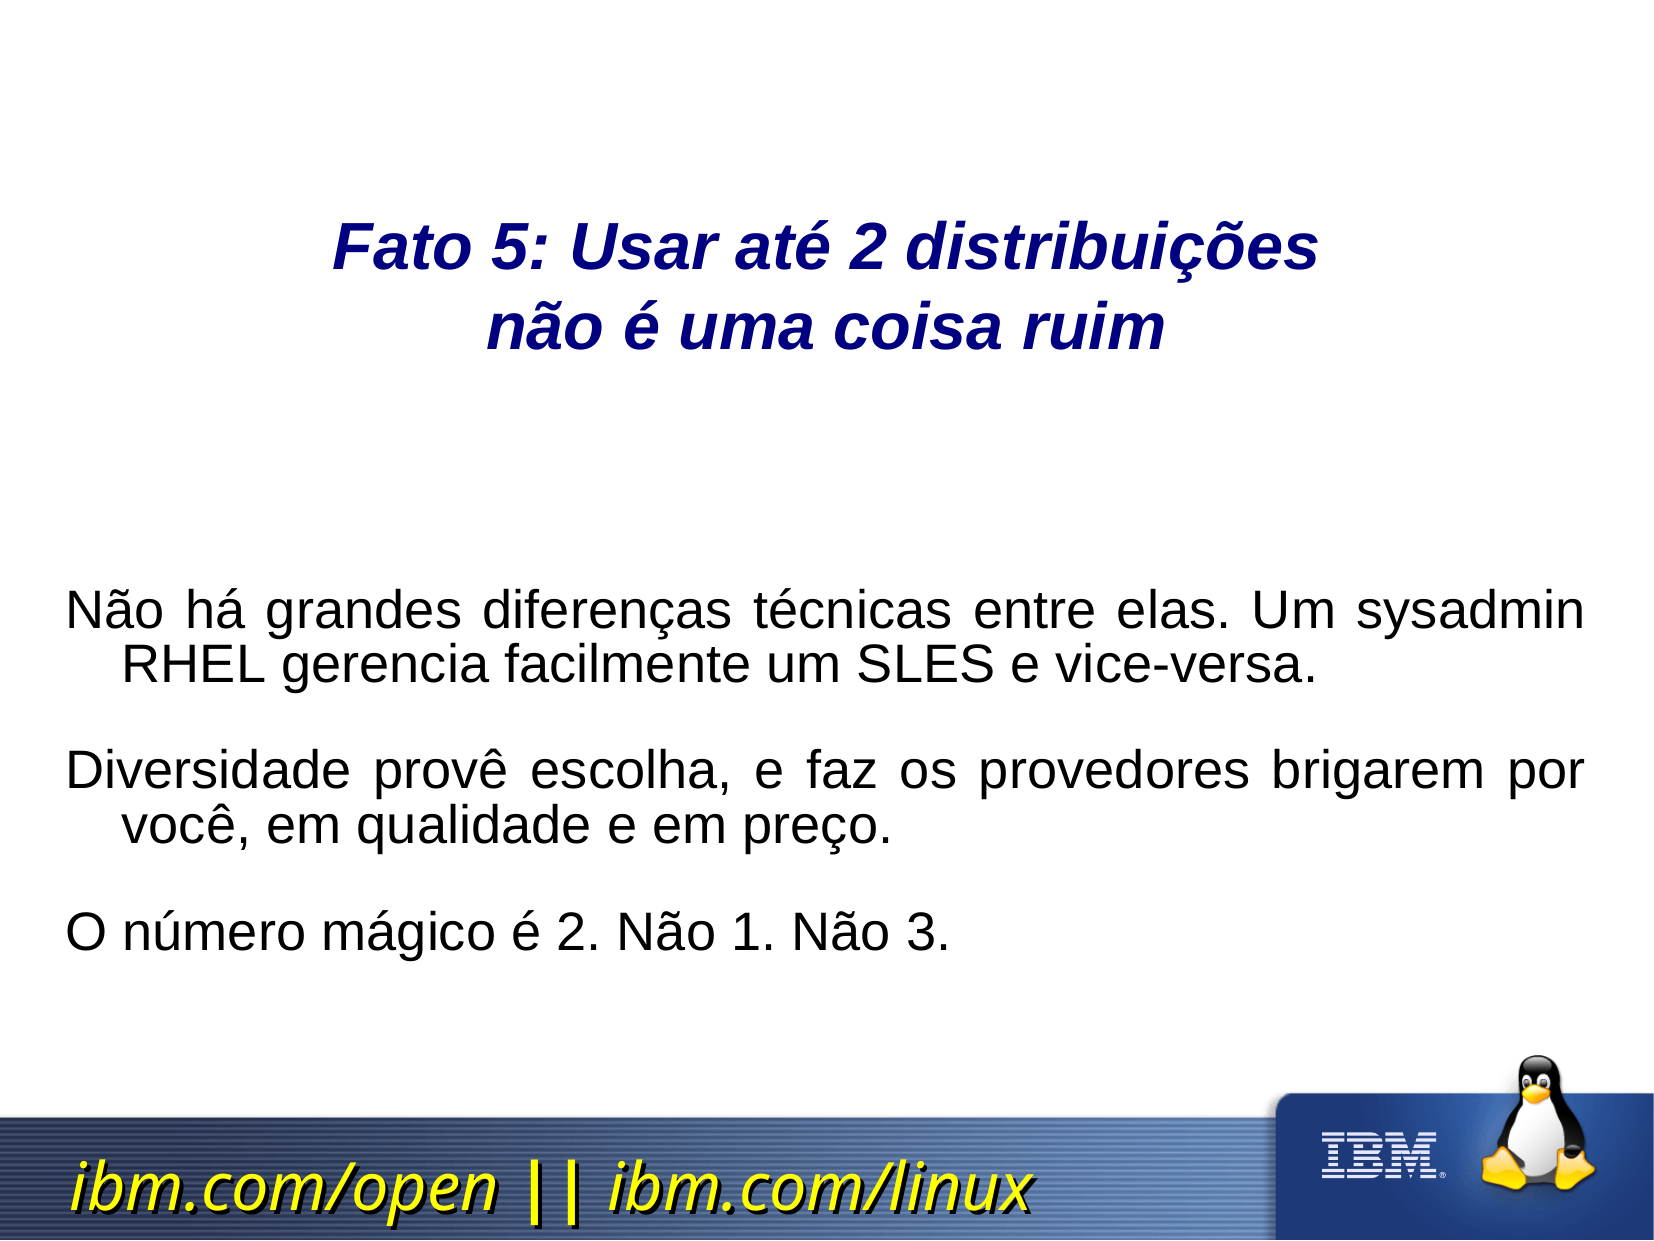

Fato 5: Usar até 2 distribuições não é uma coisa ruim
# Não há grandes diferenças técnicas entre elas. Um sysadmin RHEL gerencia facilmente um SLES e vice-versa.
Diversidade provê escolha, e faz os provedores brigarem por você, em qualidade e em preço.
O número mágico é 2. Não 1. Não 3.